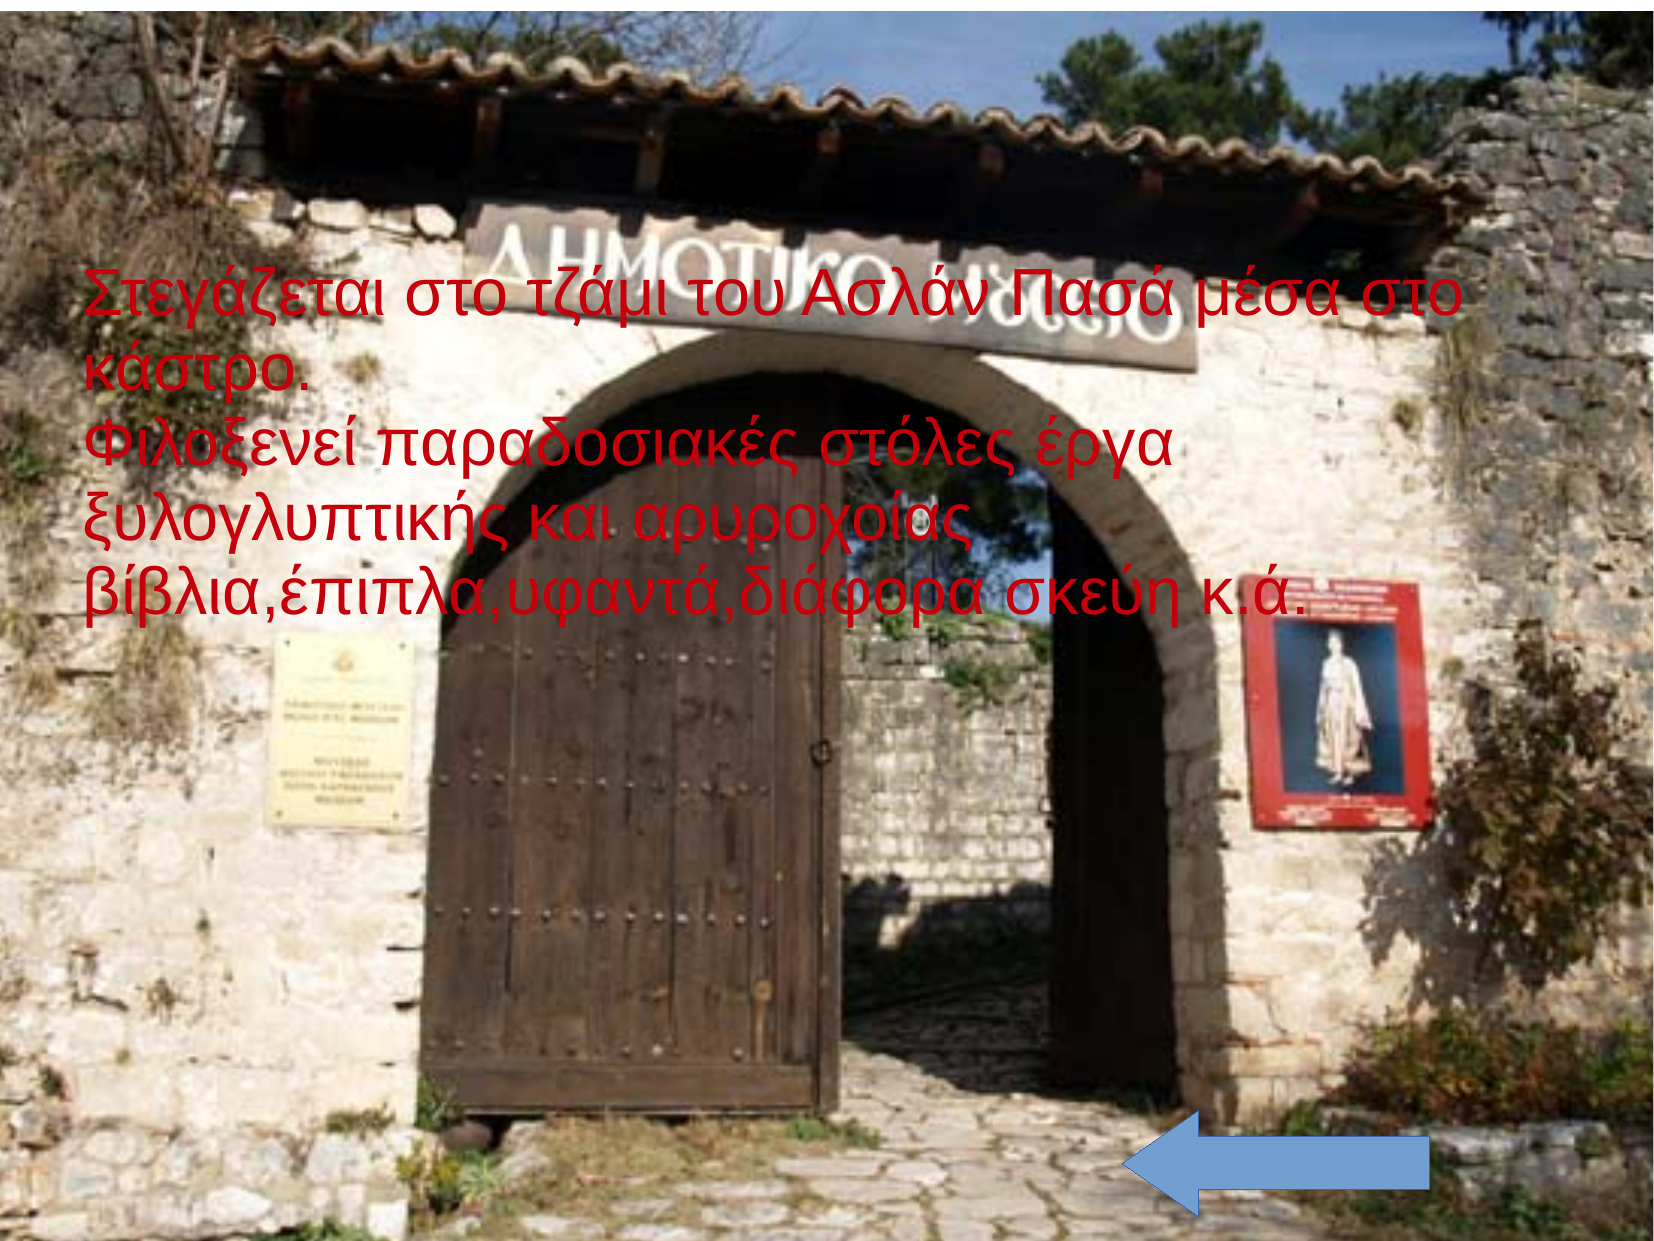

# Στεγάζεται στο τζάμι του Ασλάν Πασά μέσα στο κάστρο.
Φιλοξενεί παραδοσιακές στόλες έργα ξυλογλυπτικής και αρυροχοίας βίβλια,έπιπλα,υφαντά,διάφορα σκεύη κ.ά.